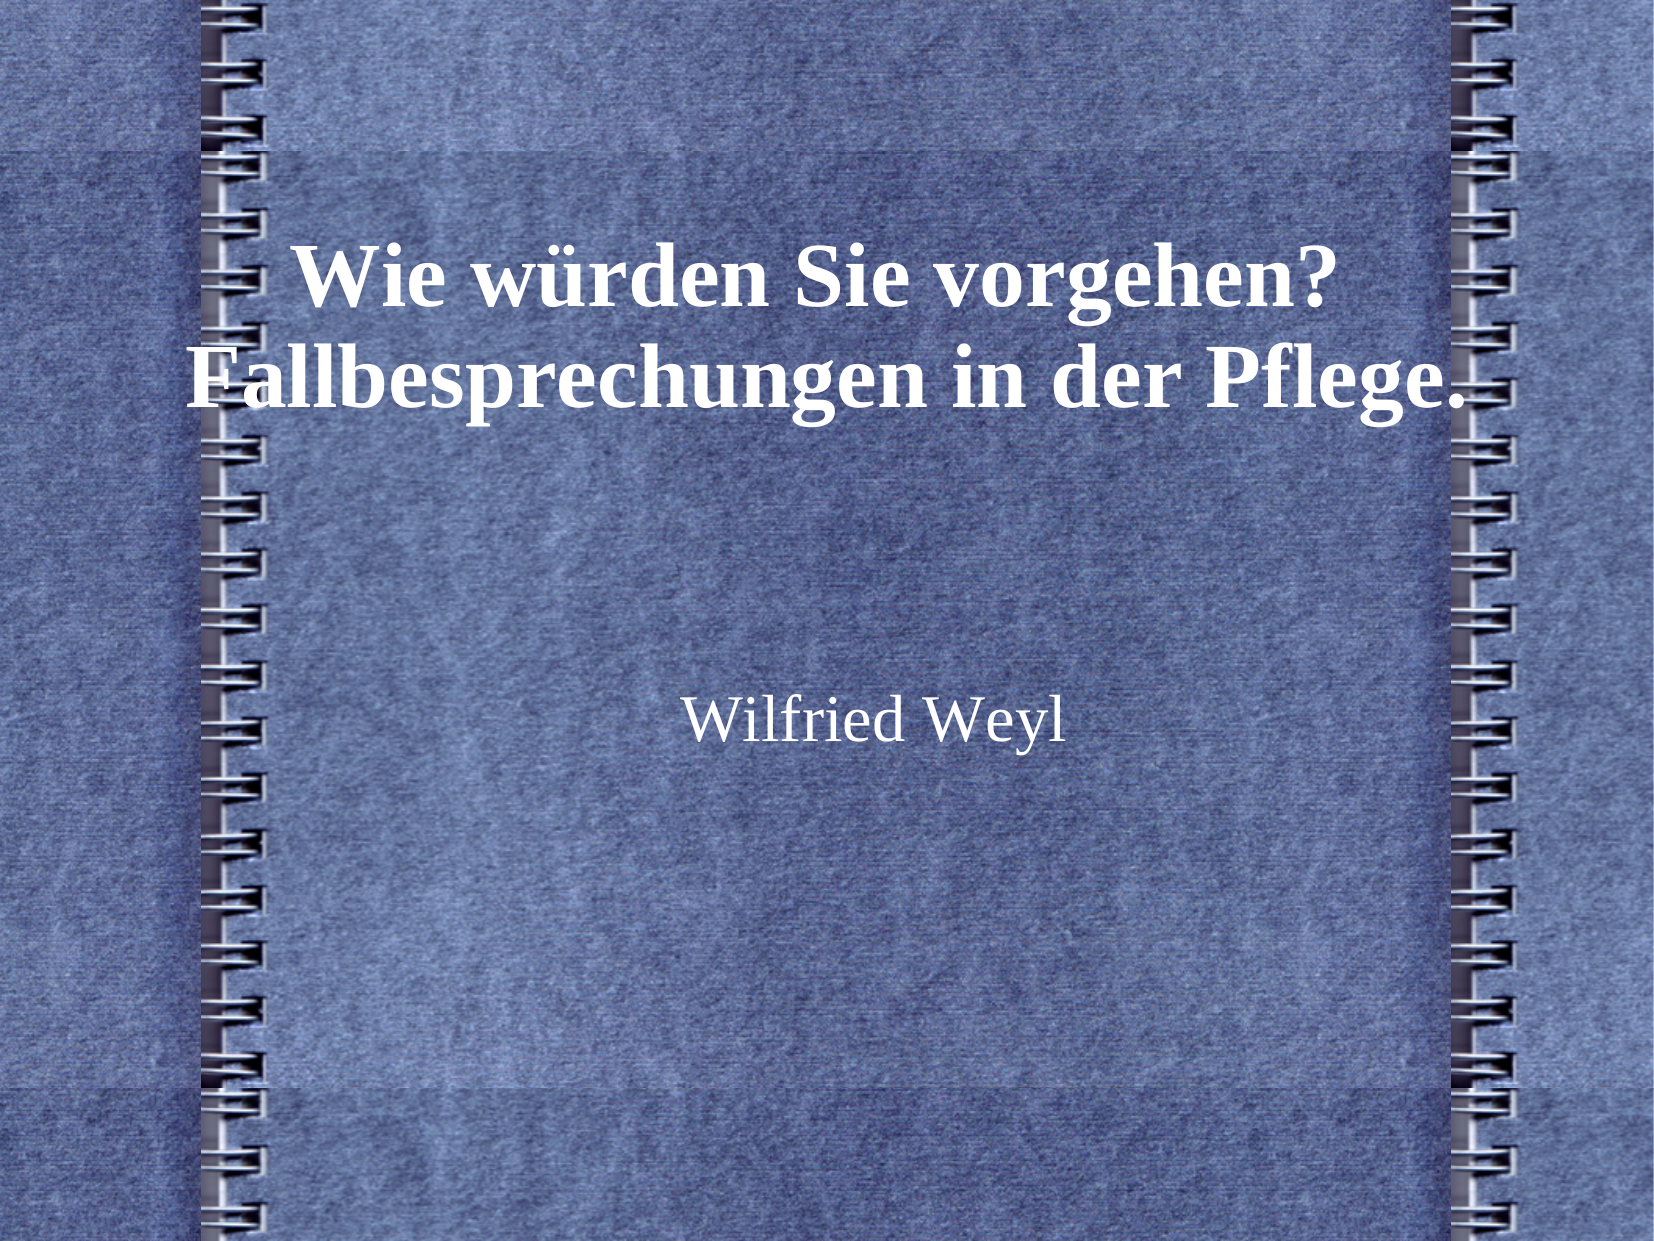

# Wie würden Sie vorgehen? Fallbesprechungen in der Pflege.
Wilfried Weyl